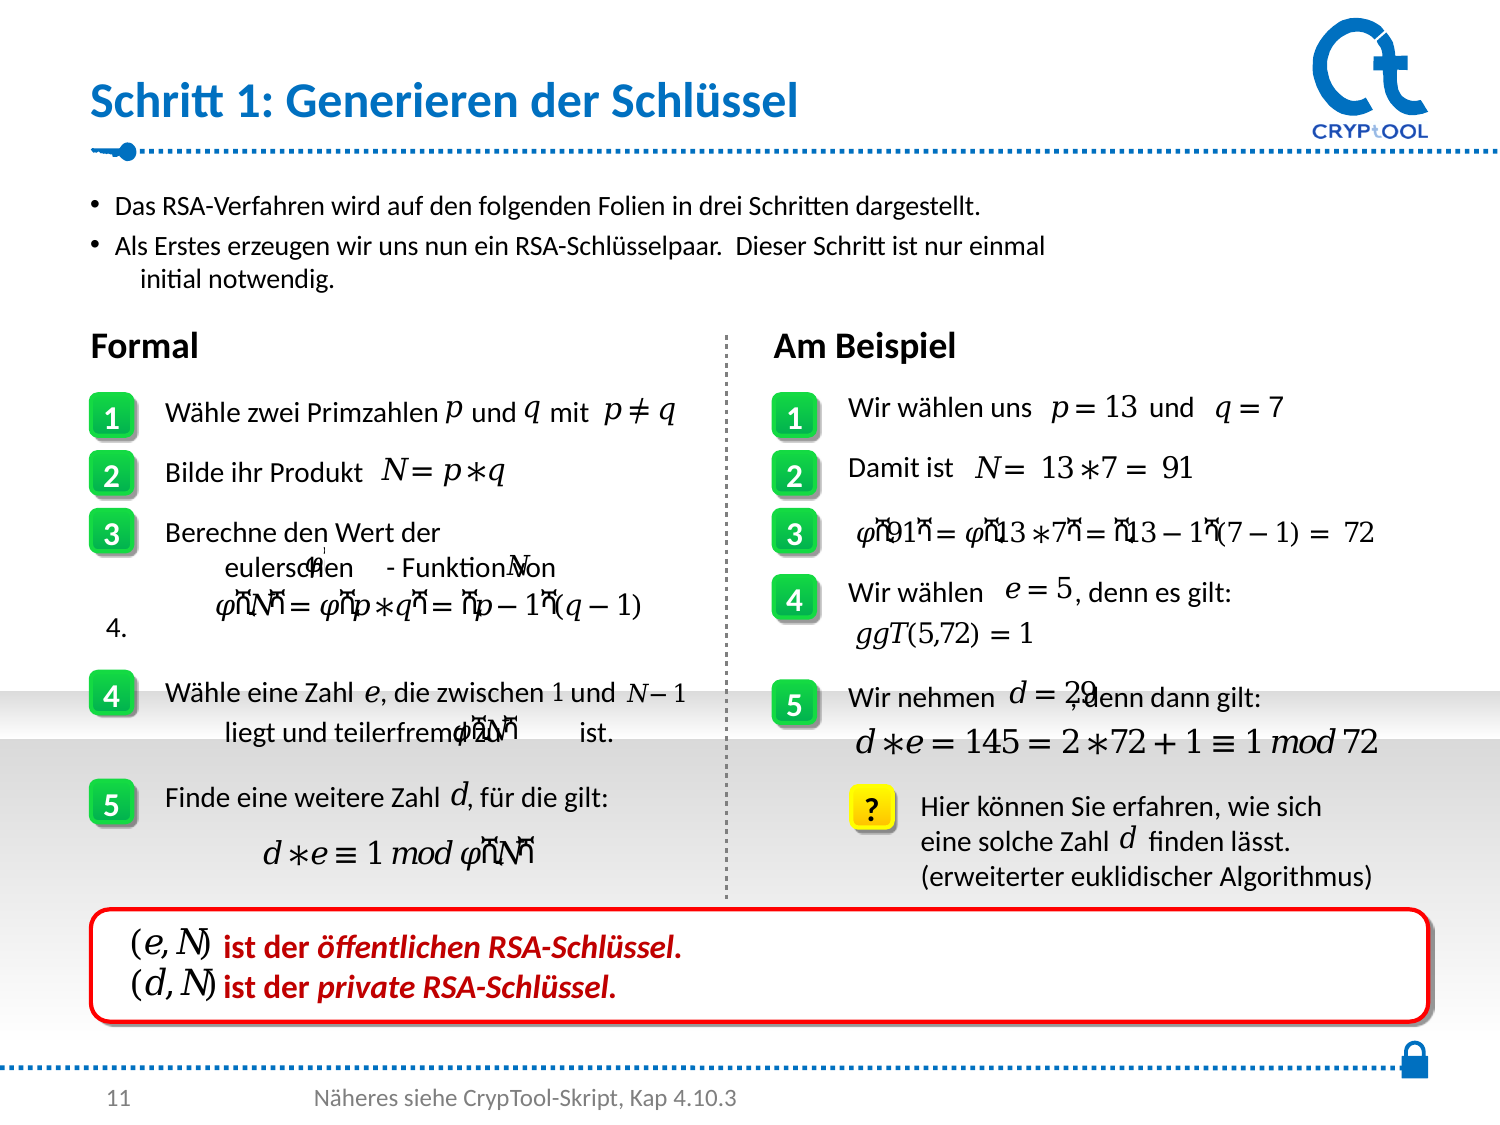

# Schritt 1: Generieren der Schlüssel
Das RSA-Verfahren wird auf den folgenden Folien in drei Schritten dargestellt.
Als Erstes erzeugen wir uns nun ein RSA-Schlüsselpaar. Dieser Schritt ist nur einmal
initial notwendig.
Formal
Am Beispiel
Wir wählen uns und
Damit ist
Wir wählen , denn es gilt:
Wir nehmen	 , denn dann gilt:
Wähle zwei Primzahlen und mit
Bilde ihr Produkt
Berechne den Wert der
eulerschen - Funktion von
Wähle eine Zahl , die zwischen und liegt und teilerfremd zu ist.
Finde eine weitere Zahl , für die gilt:
1
1
2
2
3
3
4
4
5
Hier können Sie erfahren, wie sich
eine solche Zahl finden lässt.
(erweiterter euklidischer Algorithmus)
5
?
 ist der öffentlichen RSA-Schlüssel.
 ist der private RSA-Schlüssel.
Näheres siehe CrypTool-Skript, Kap 4.10.3